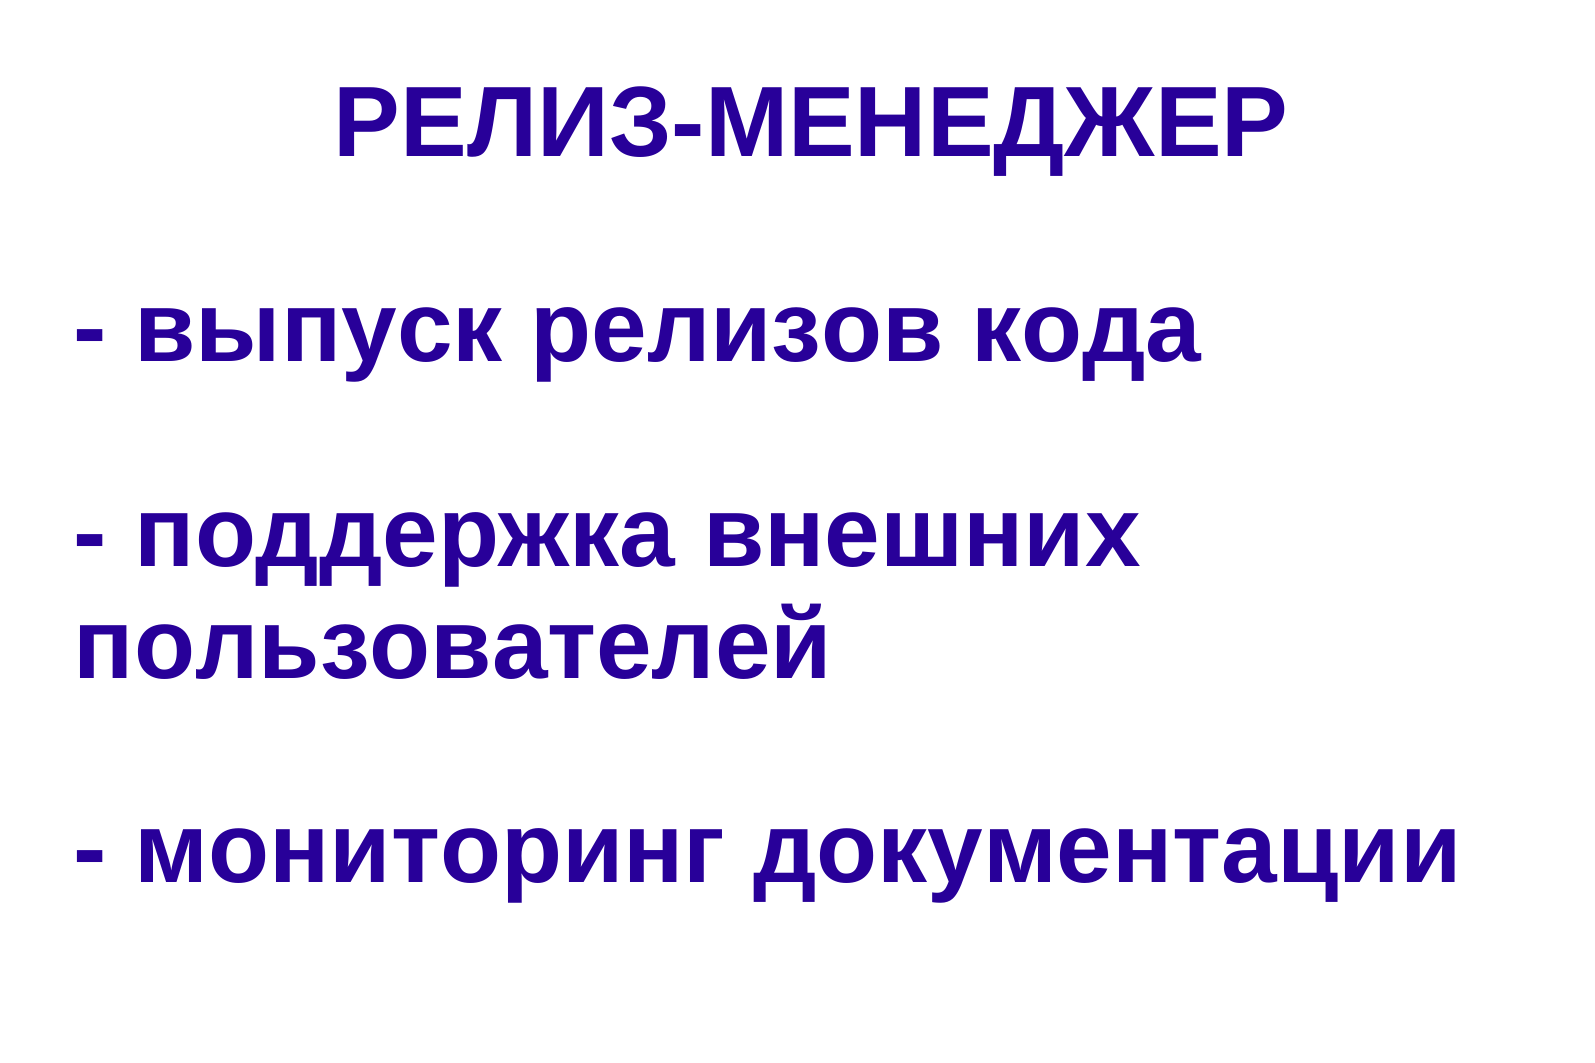

РЕЛИЗ-МЕНЕДЖЕР
- выпуск релизов кода
- поддержка внешних пользователей
- мониторинг документации